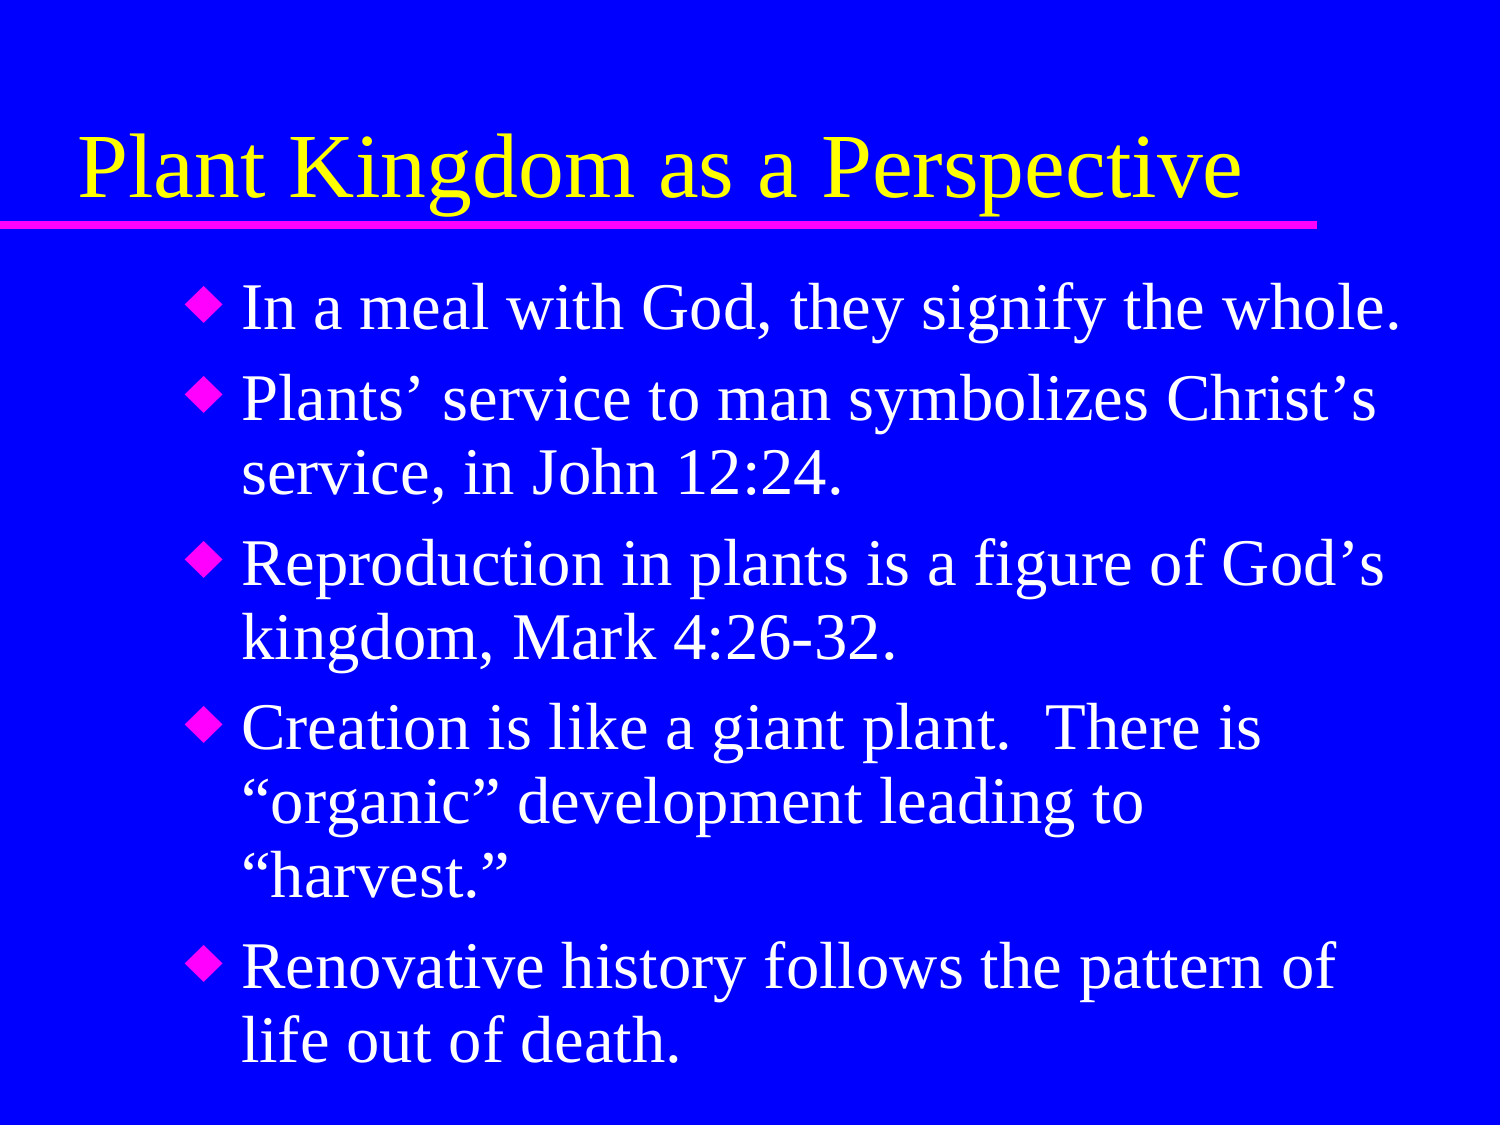

# Plant Kingdom as a Perspective
In a meal with God, they signify the whole.
Plants’ service to man symbolizes Christ’s service, in John 12:24.
Reproduction in plants is a figure of God’s kingdom, Mark 4:26-32.
Creation is like a giant plant. There is “organic” development leading to “harvest.”
Renovative history follows the pattern of life out of death.